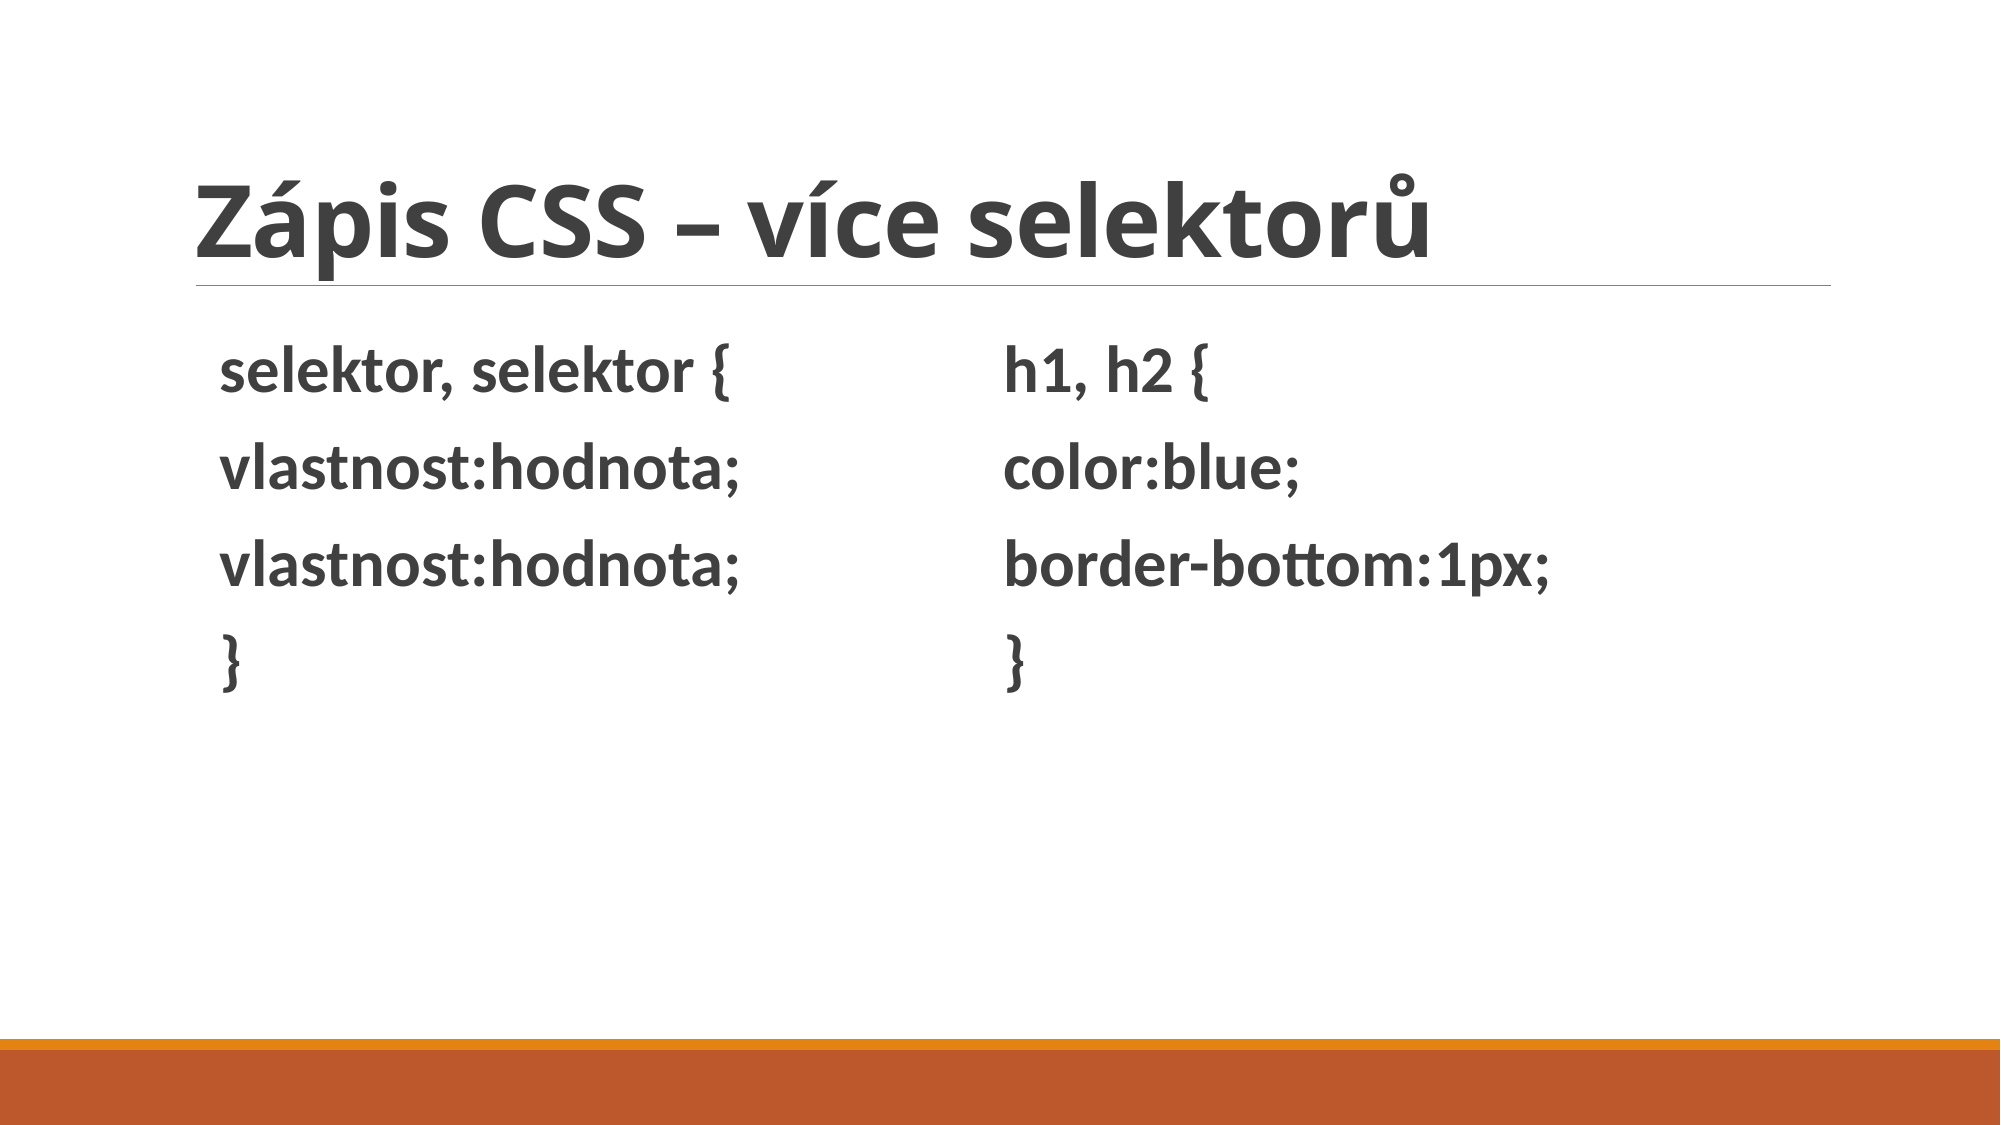

# Zápis CSS – více selektorů
selektor, selektor {
vlastnost:hodnota;
vlastnost:hodnota;
}
h1, h2 {
color:blue;
border-bottom:1px;
}